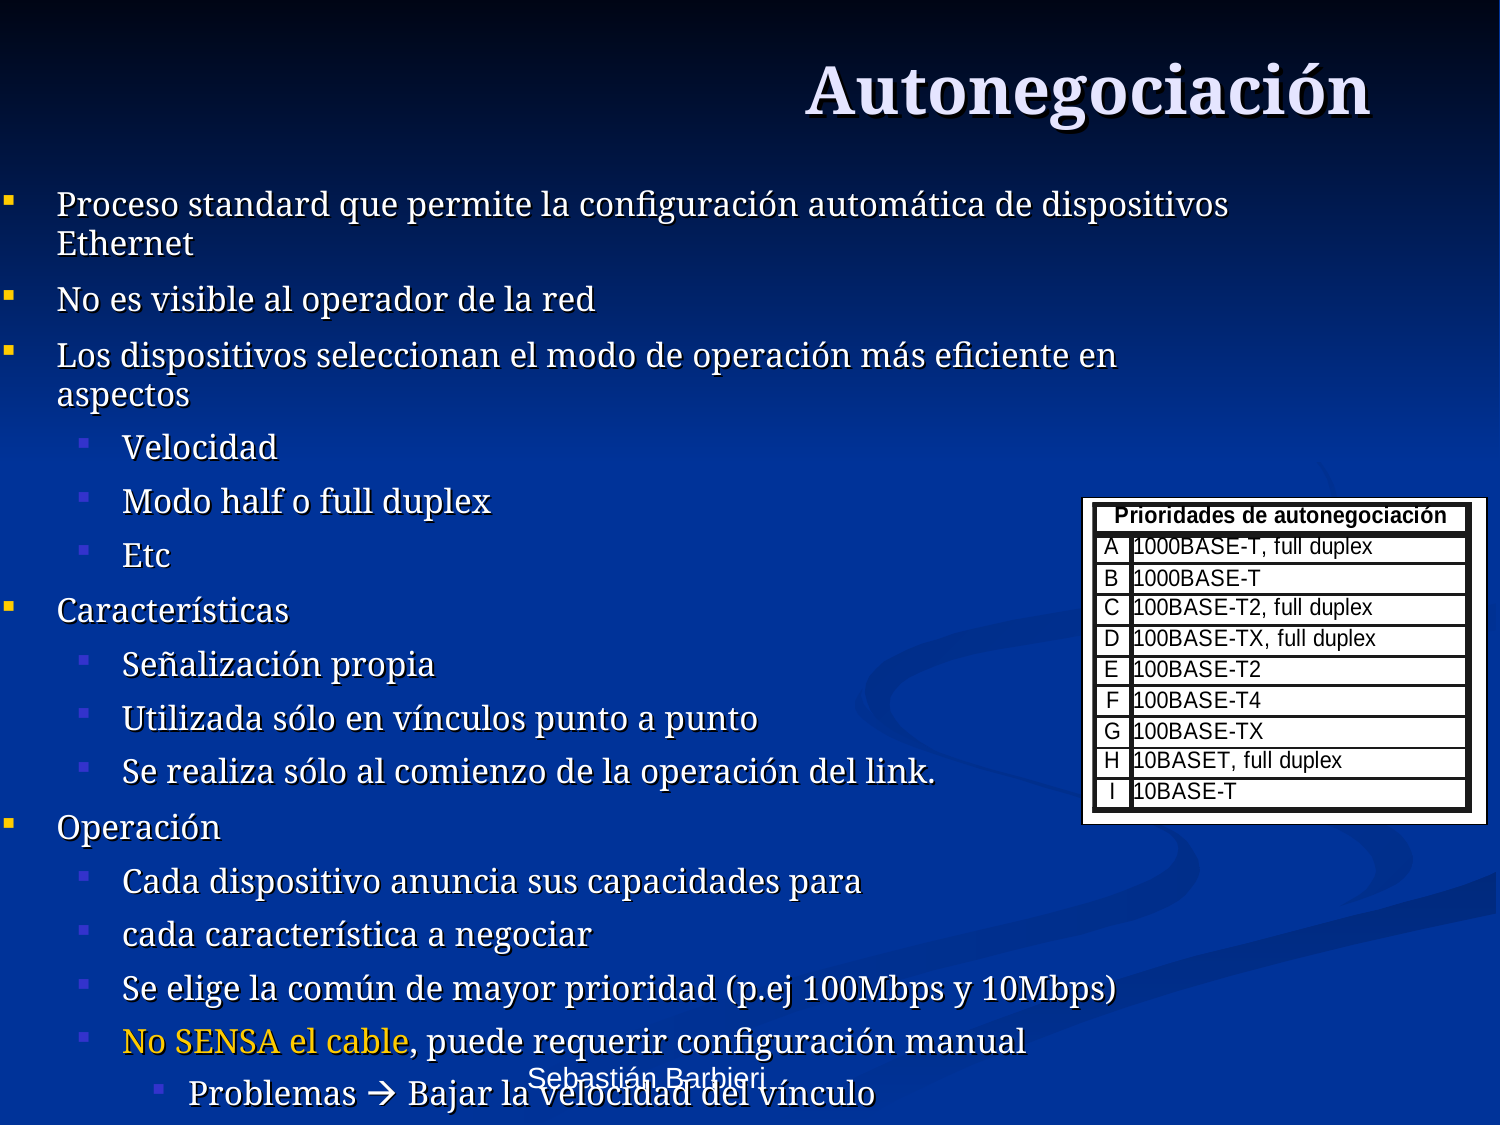

Autonegociación
Proceso standard que permite la configuración automática de dispositivos Ethernet
No es visible al operador de la red
Los dispositivos seleccionan el modo de operación más eficiente en aspectos
Velocidad
Modo half o full duplex
Etc
Características
Señalización propia
Utilizada sólo en vínculos punto a punto
Se realiza sólo al comienzo de la operación del link.
Operación
Cada dispositivo anuncia sus capacidades para
cada característica a negociar
Se elige la común de mayor prioridad (p.ej 100Mbps y 10Mbps)
No SENSA el cable, puede requerir configuración manual
Problemas  Bajar la velocidad del vínculo